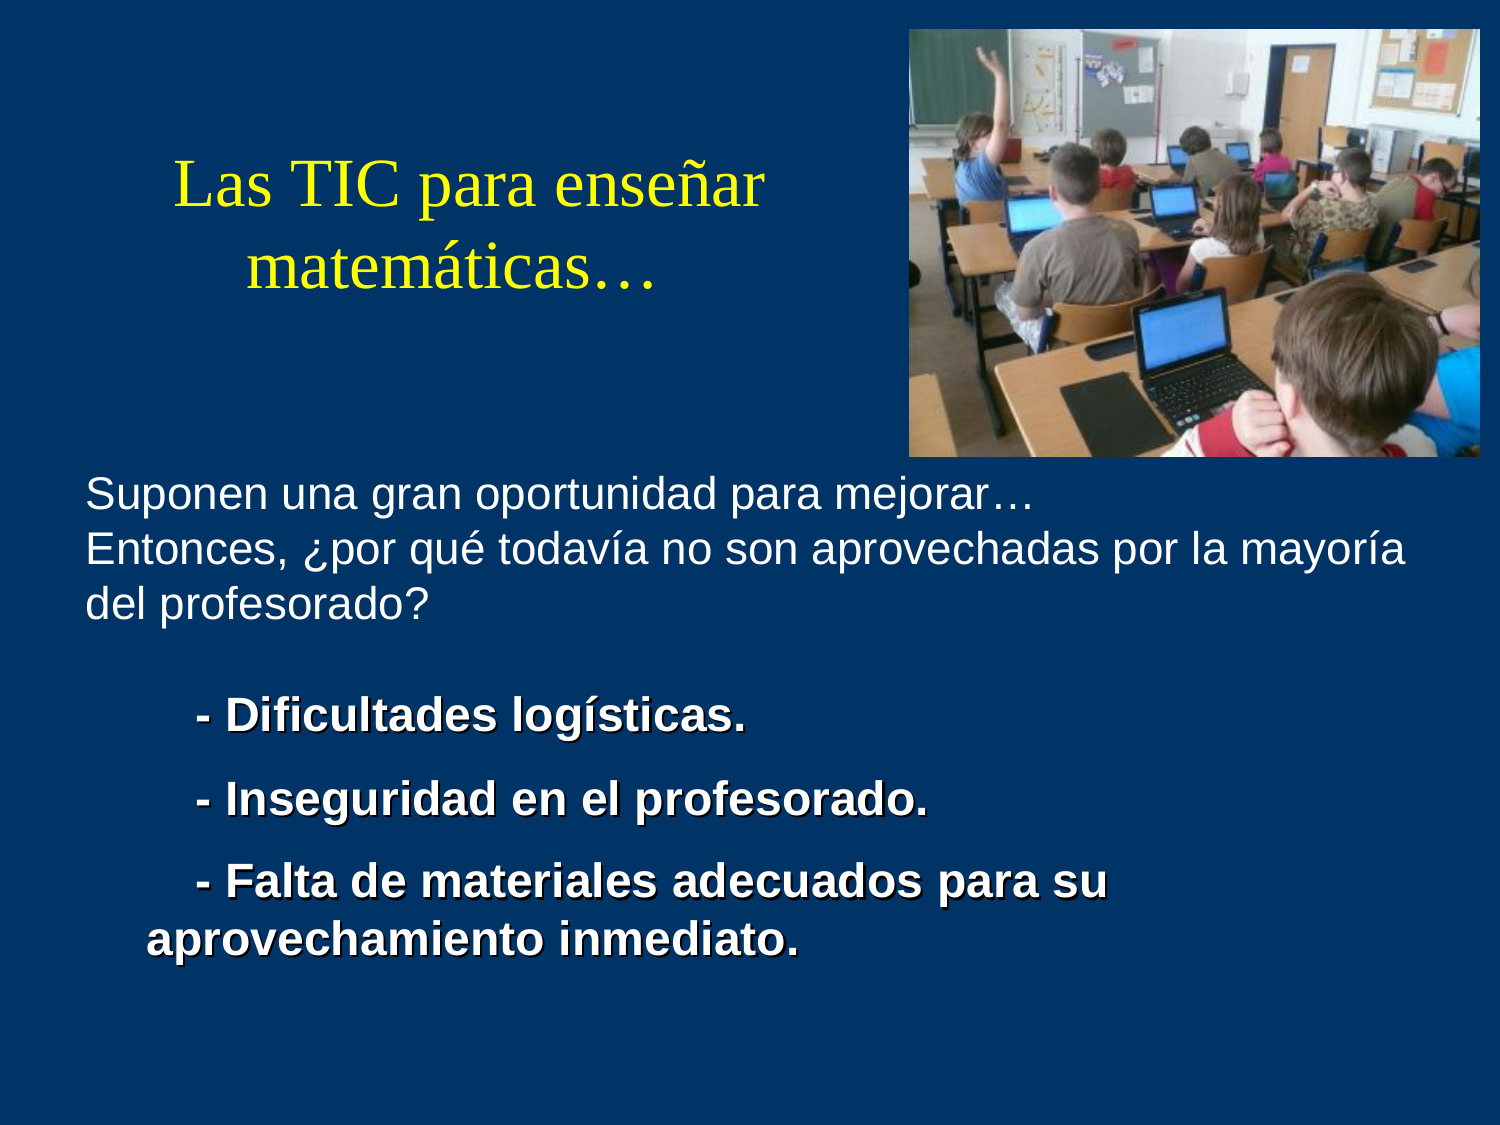

# Las TIC para enseñar matemáticas…
Suponen una gran oportunidad para mejorar…
Entonces, ¿por qué todavía no son aprovechadas por la mayoría del profesorado?
 - Dificultades logísticas.
 - Inseguridad en el profesorado.
 - Falta de materiales adecuados para su aprovechamiento inmediato.